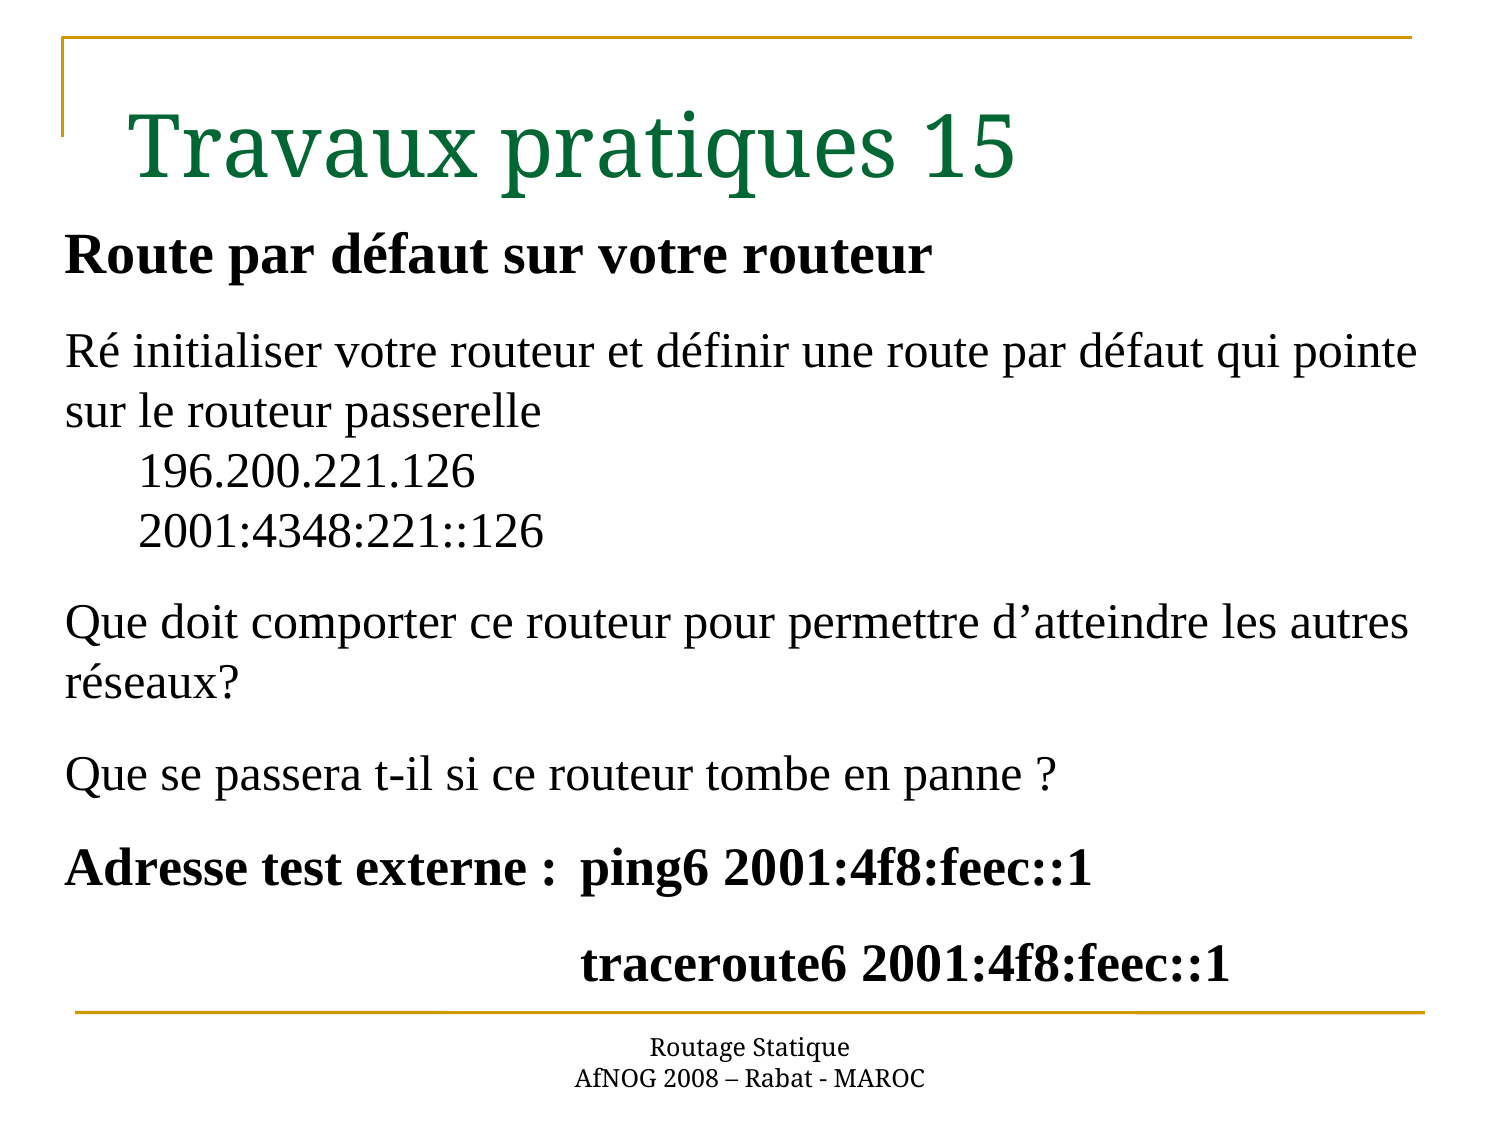

Travaux pratiques 15
Route par défaut sur votre routeur
Ré initialiser votre routeur et définir une route par défaut qui pointe sur le routeur passerelle
	196.200.221.126
	2001:4348:221::126
Que doit comporter ce routeur pour permettre d’atteindre les autres réseaux?
Que se passera t-il si ce routeur tombe en panne ?
Adresse test externe : 	ping6 2001:4f8:feec::1
							traceroute6 2001:4f8:feec::1
#